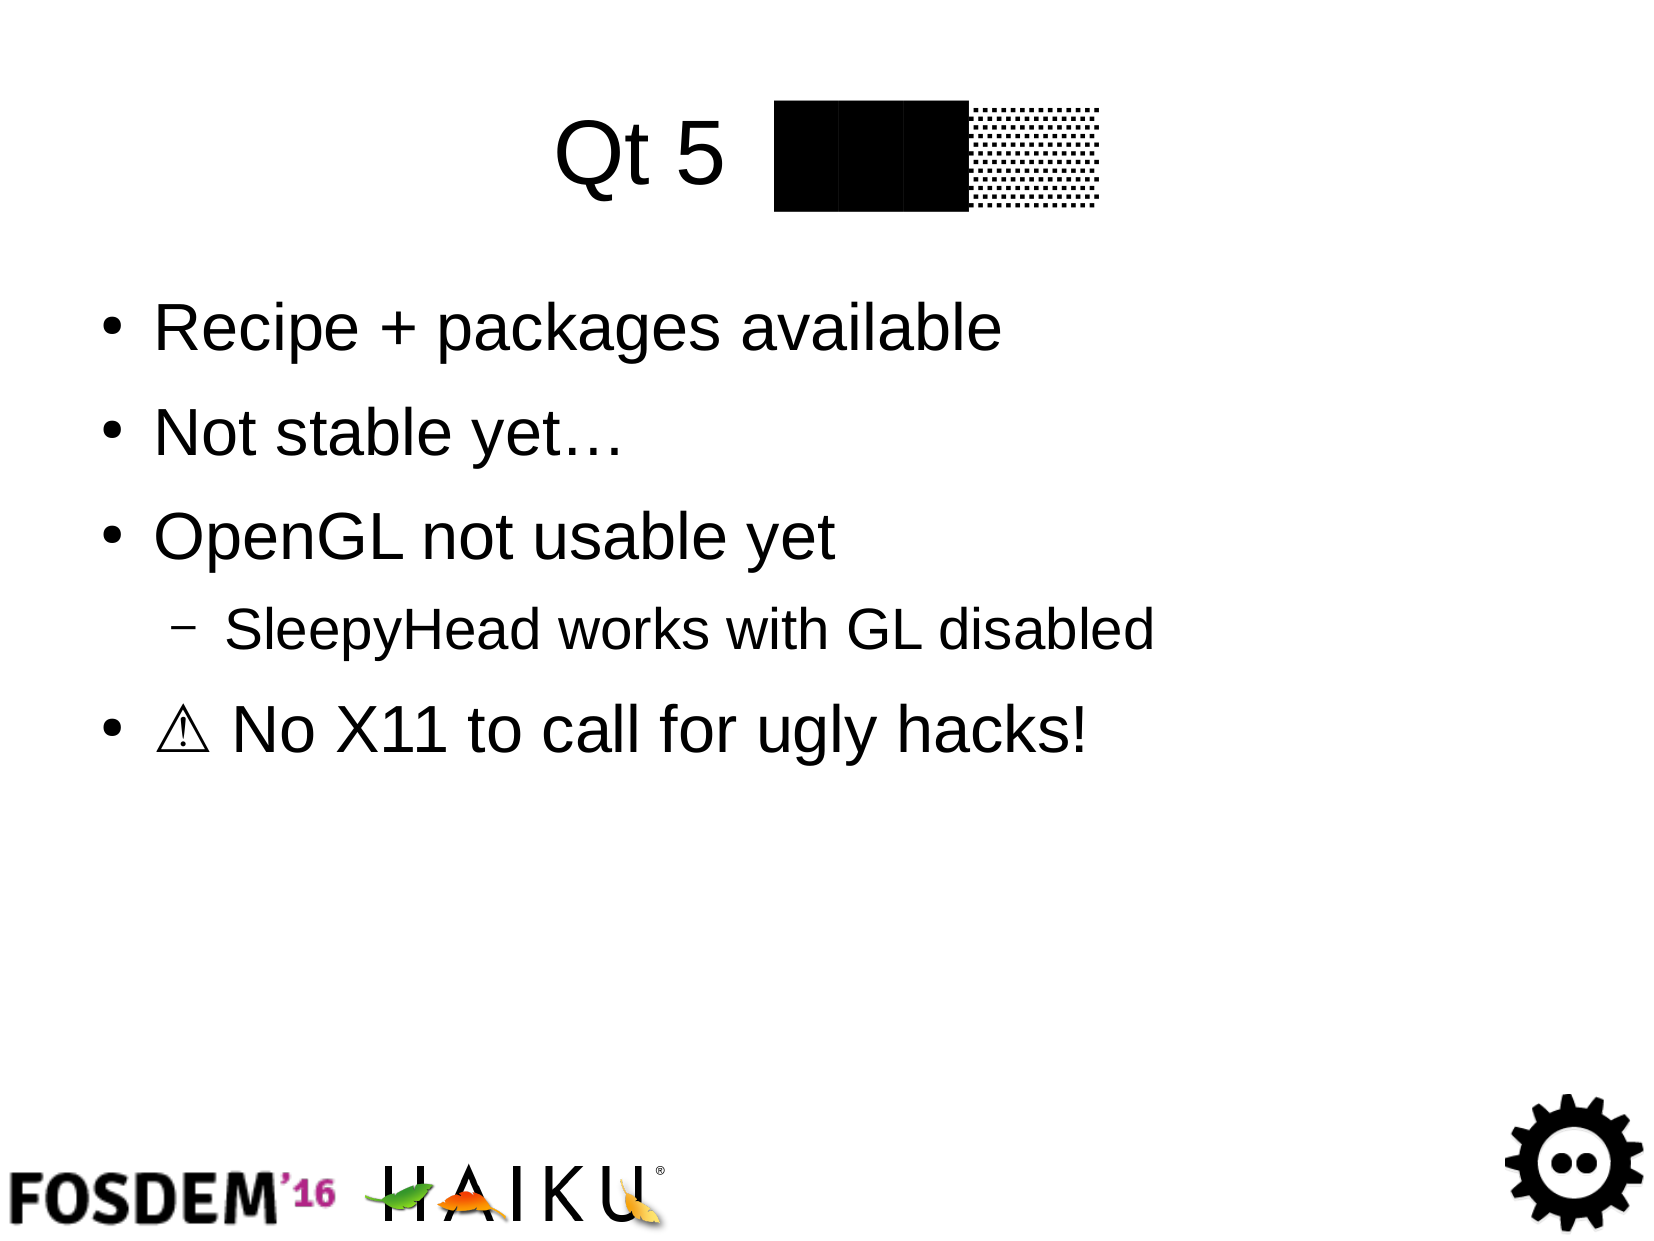

# Qt 5	███▒▒
Recipe + packages available
Not stable yet…
OpenGL not usable yet
SleepyHead works with GL disabled
⚠ No X11 to call for ugly hacks!